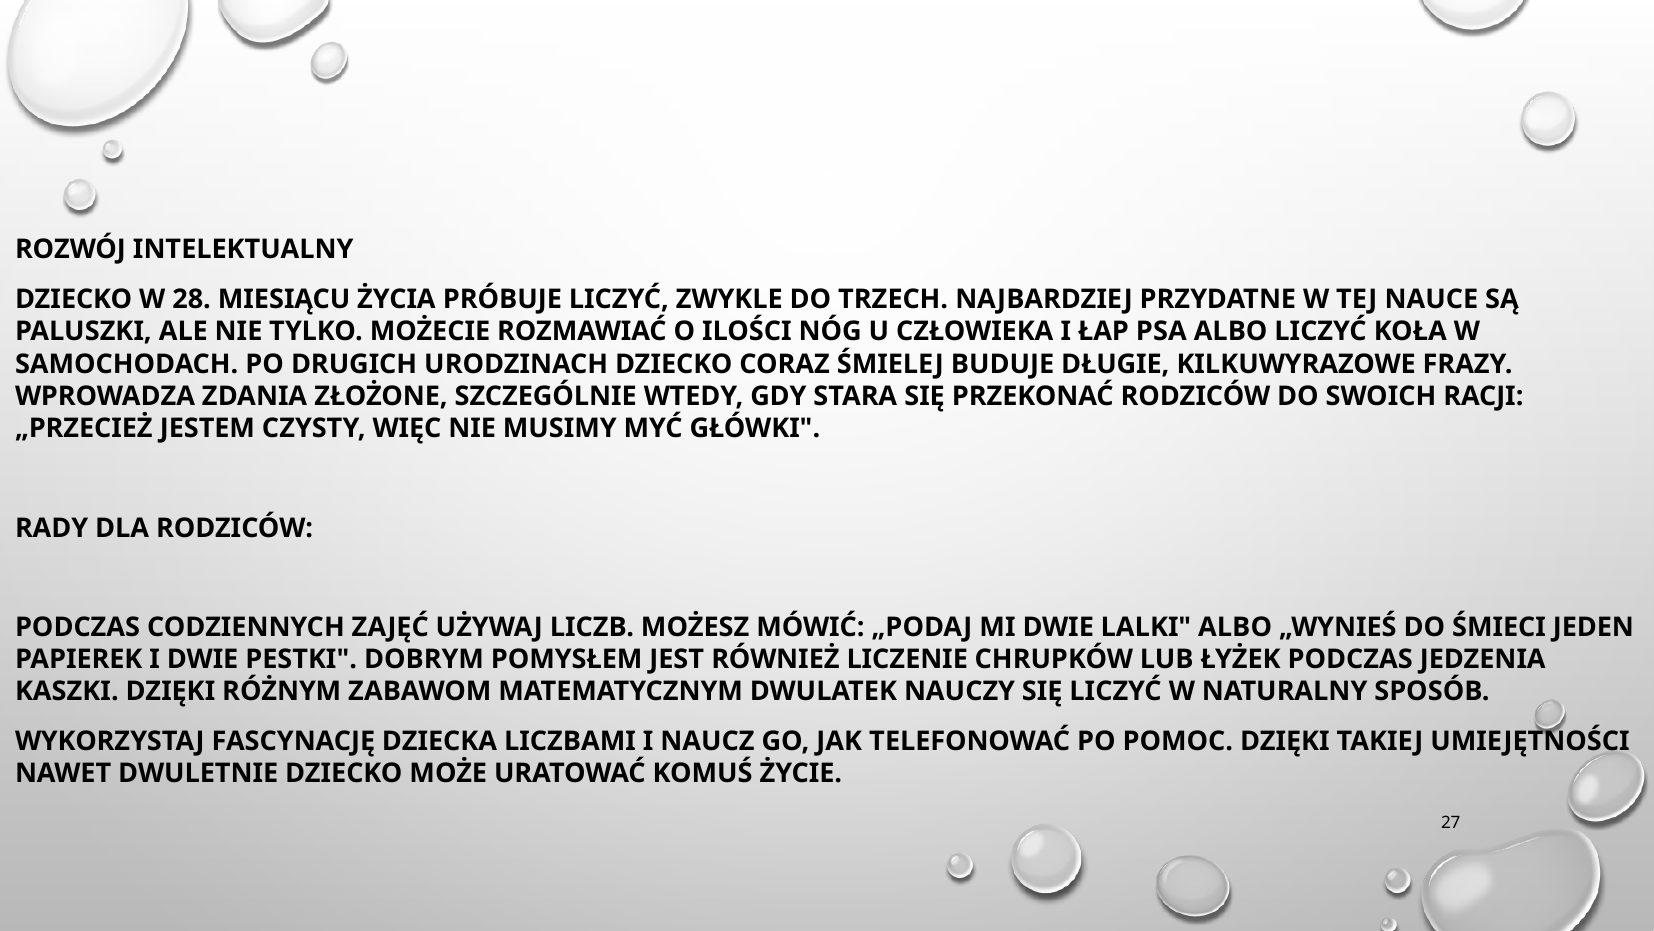

# Rozwój intelektualny
Dziecko w 28. miesiącu życia próbuje liczyć, zwykle do trzech. Najbardziej przydatne w tej nauce są paluszki, ale nie tylko. Możecie rozmawiać o ilości nóg u człowieka i łap psa albo liczyć koła w samochodach. Po drugich urodzinach dziecko coraz śmielej buduje długie, kilkuwyrazowe frazy. Wprowadza zdania złożone, szczególnie wtedy, gdy stara się przekonać rodziców do swoich racji: „Przecież jestem czysty, więc nie musimy myć główki".
Rady dla rodziców:
Podczas codziennych zajęć używaj liczb. Możesz mówić: „Podaj mi dwie lalki" albo „Wynieś do śmieci jeden papierek i dwie pestki". Dobrym pomysłem jest również liczenie chrupków lub łyżek podczas jedzenia kaszki. Dzięki różnym zabawom matematycznym dwulatek nauczy się liczyć w naturalny sposób.
Wykorzystaj fascynację dziecka liczbami i naucz go, jak telefonować po pomoc. Dzięki takiej umiejętności nawet dwuletnie dziecko może uratować komuś życie.
26